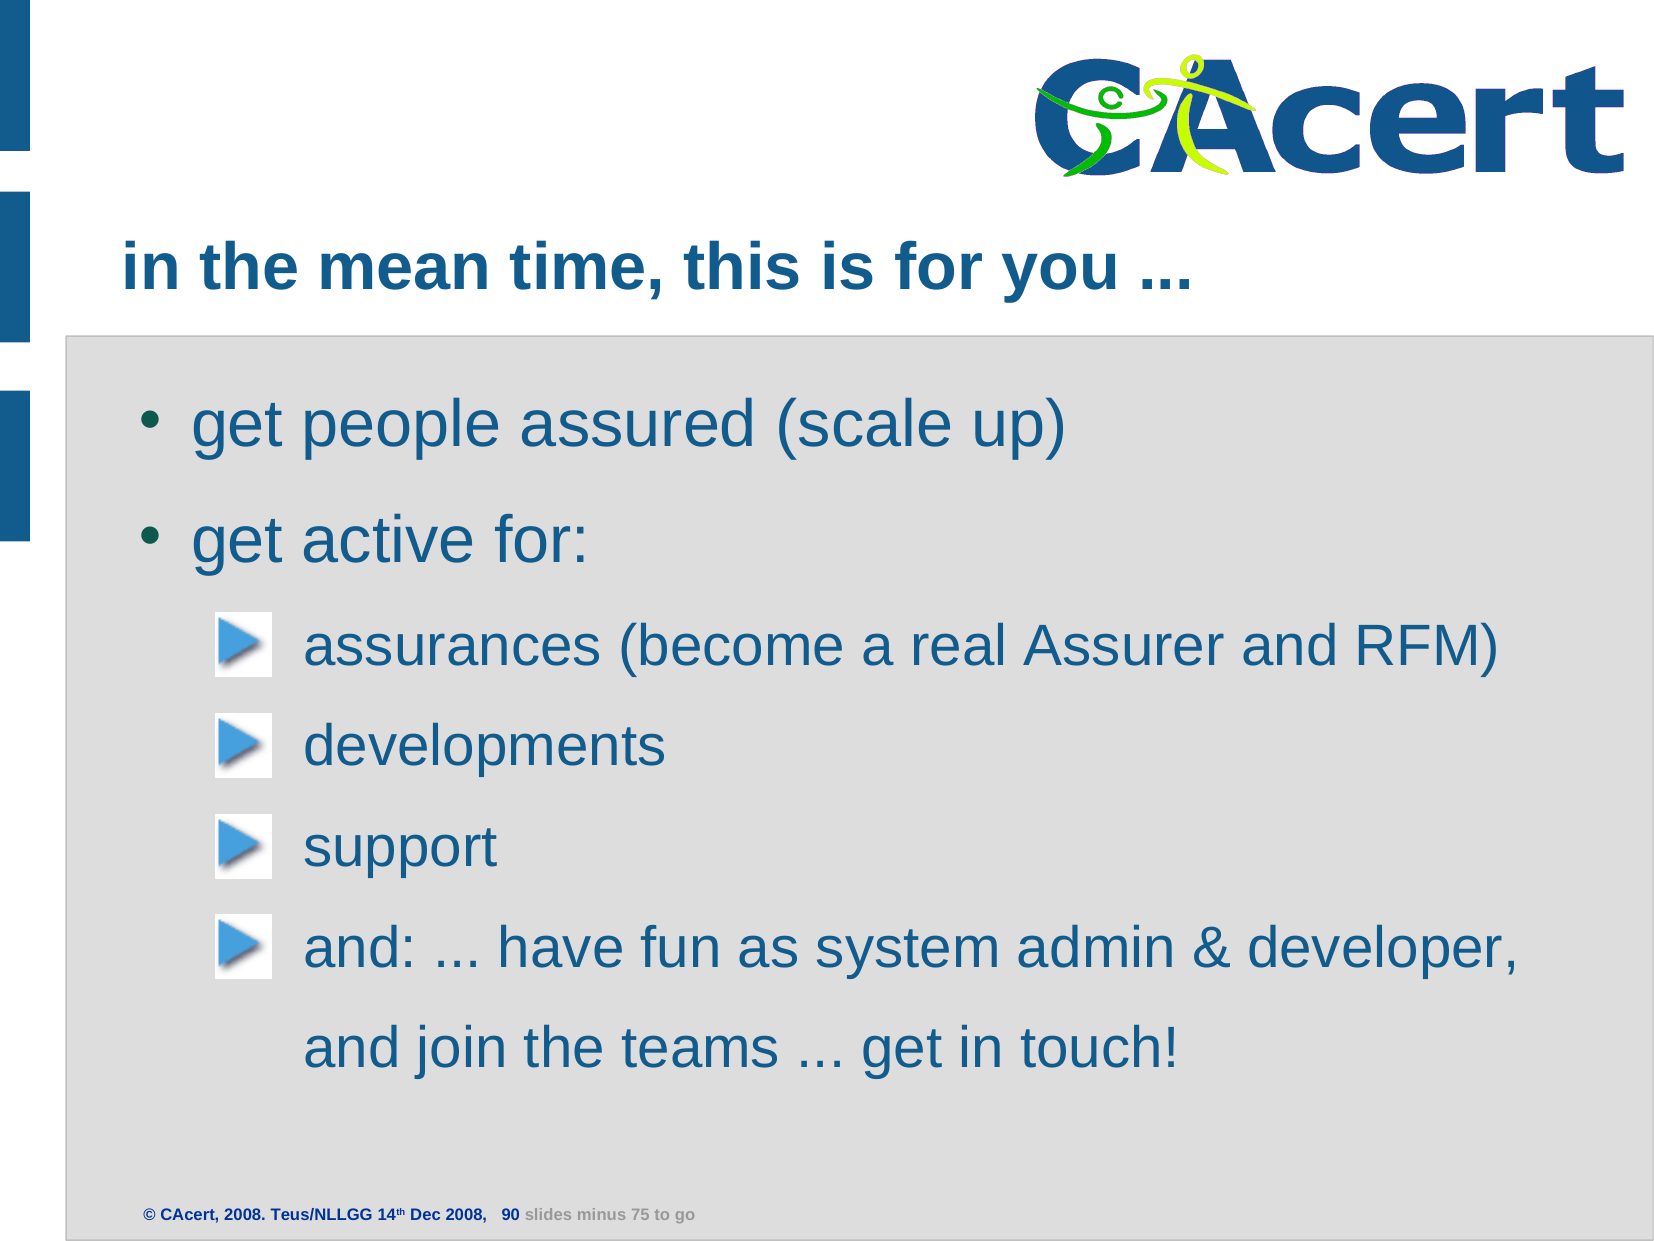

# in the mean time, this is for you ...
get people assured (scale up)
get active for:
 assurances (become a real Assurer and RFM)
 developments
 support
 and: ... have fun as system admin & developer,
 and join the teams ... get in touch!